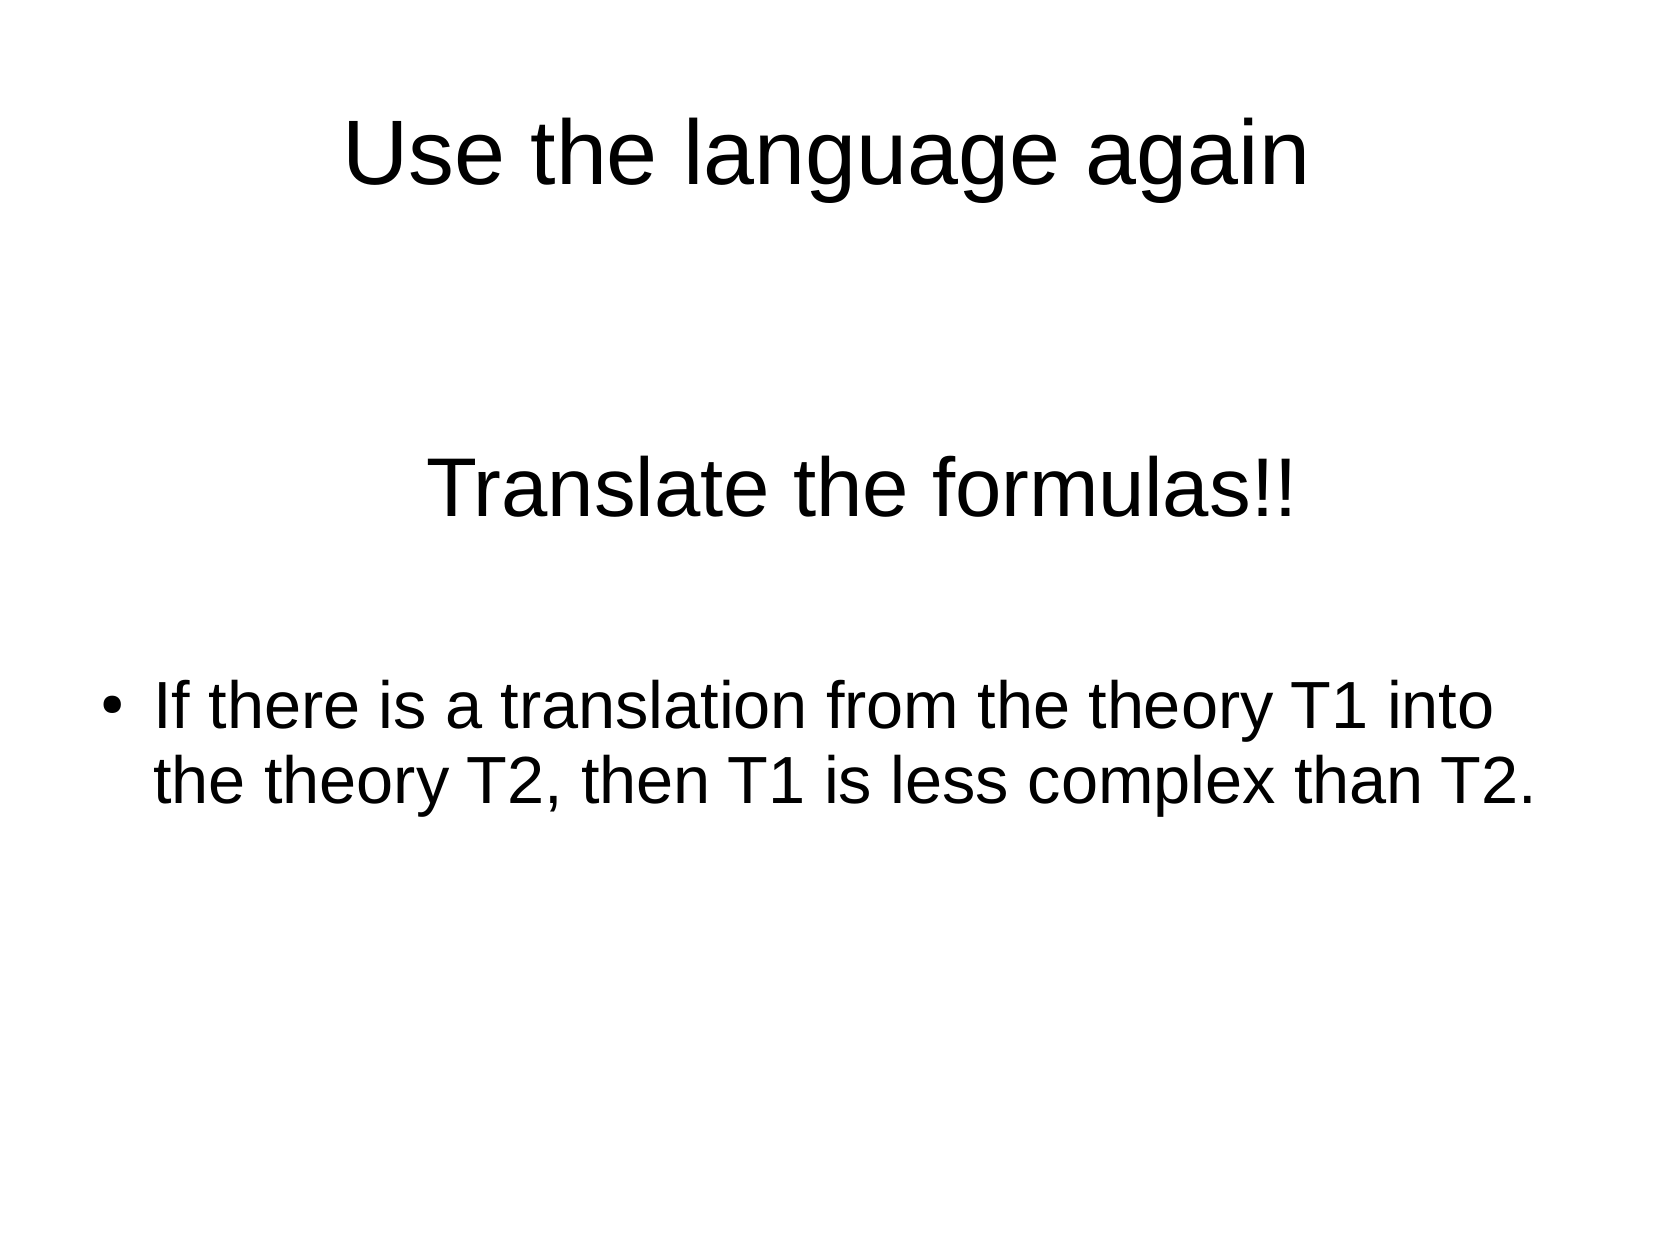

# Use the language again
Translate the formulas!!
If there is a translation from the theory T1 into the theory T2, then T1 is less complex than T2.